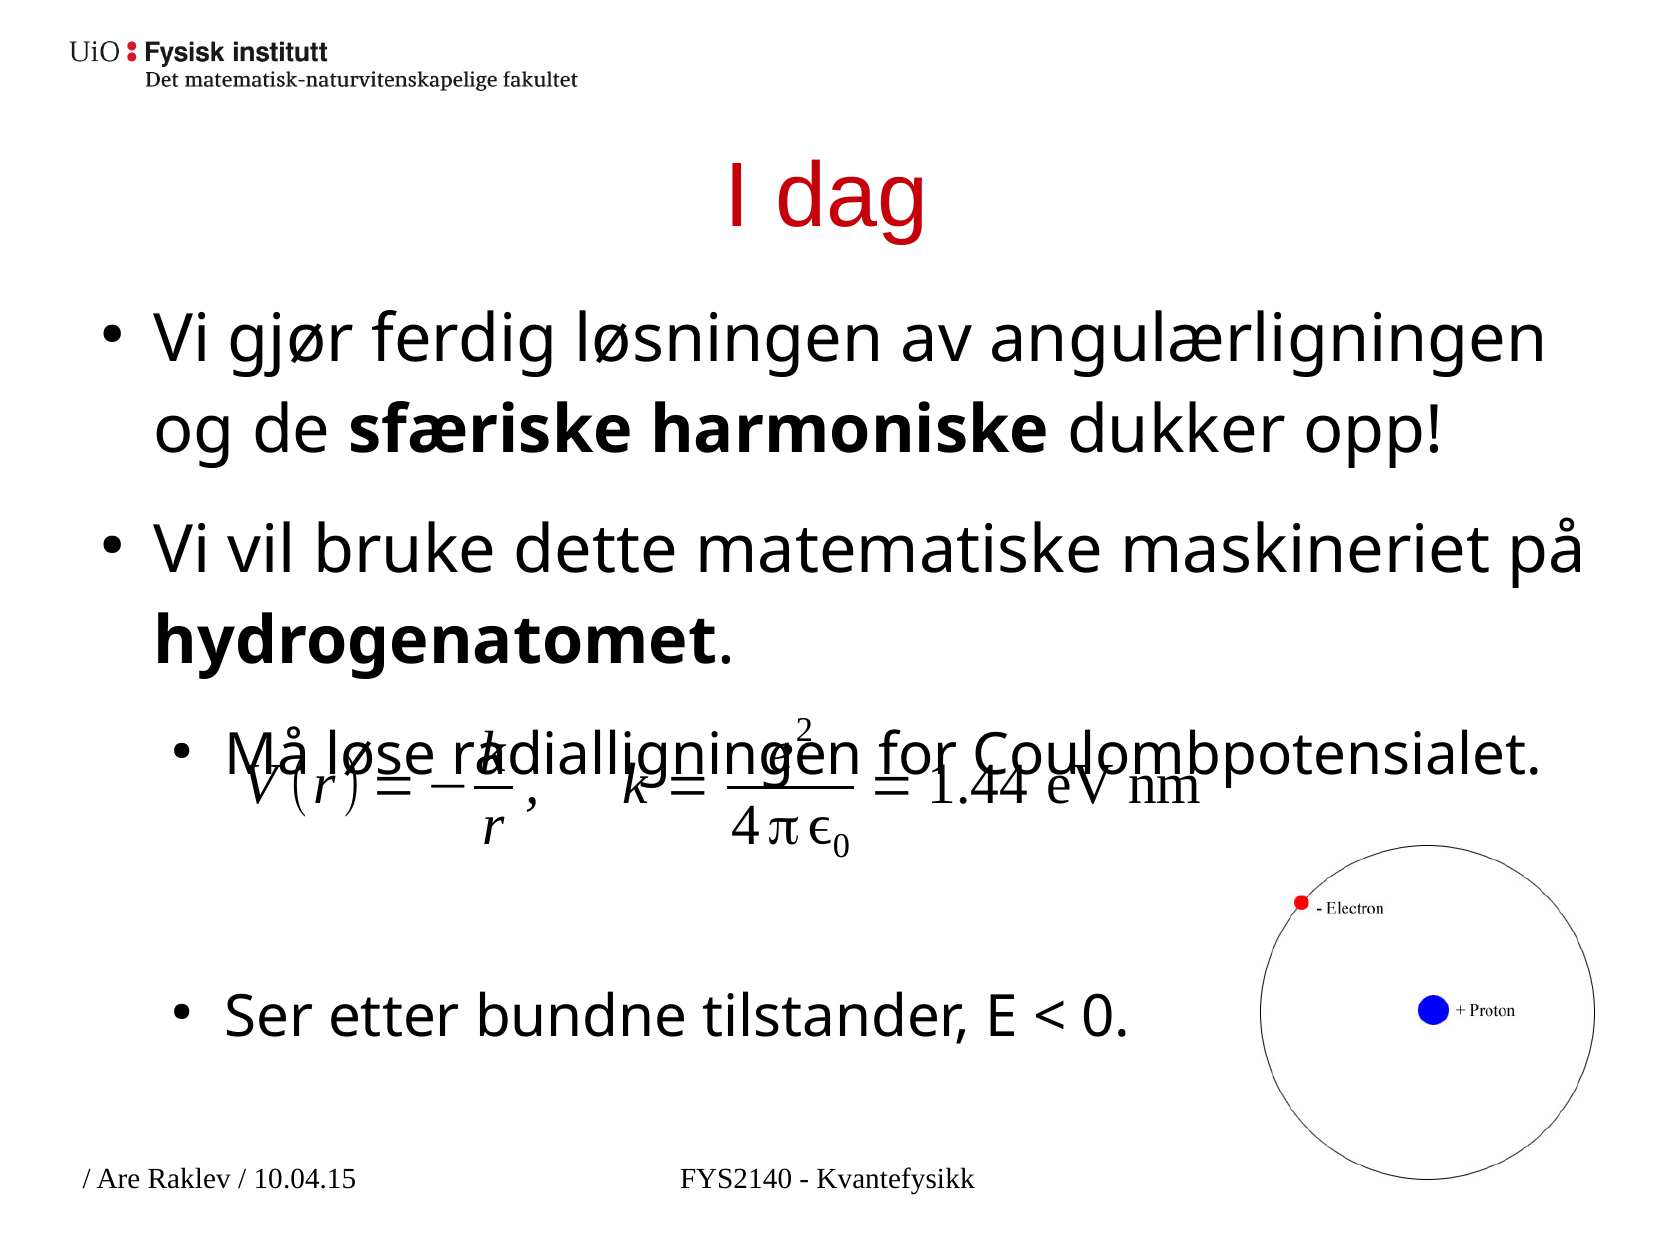

# I dag
Vi gjør ferdig løsningen av angulærligningen og de sfæriske harmoniske dukker opp!
Vi vil bruke dette matematiske maskineriet på hydrogenatomet.
Må løse radialligningen for Coulombpotensialet.
Ser etter bundne tilstander, E < 0.
/ Are Raklev / 10.04.15
FYS2140 - Kvantefysikk
5